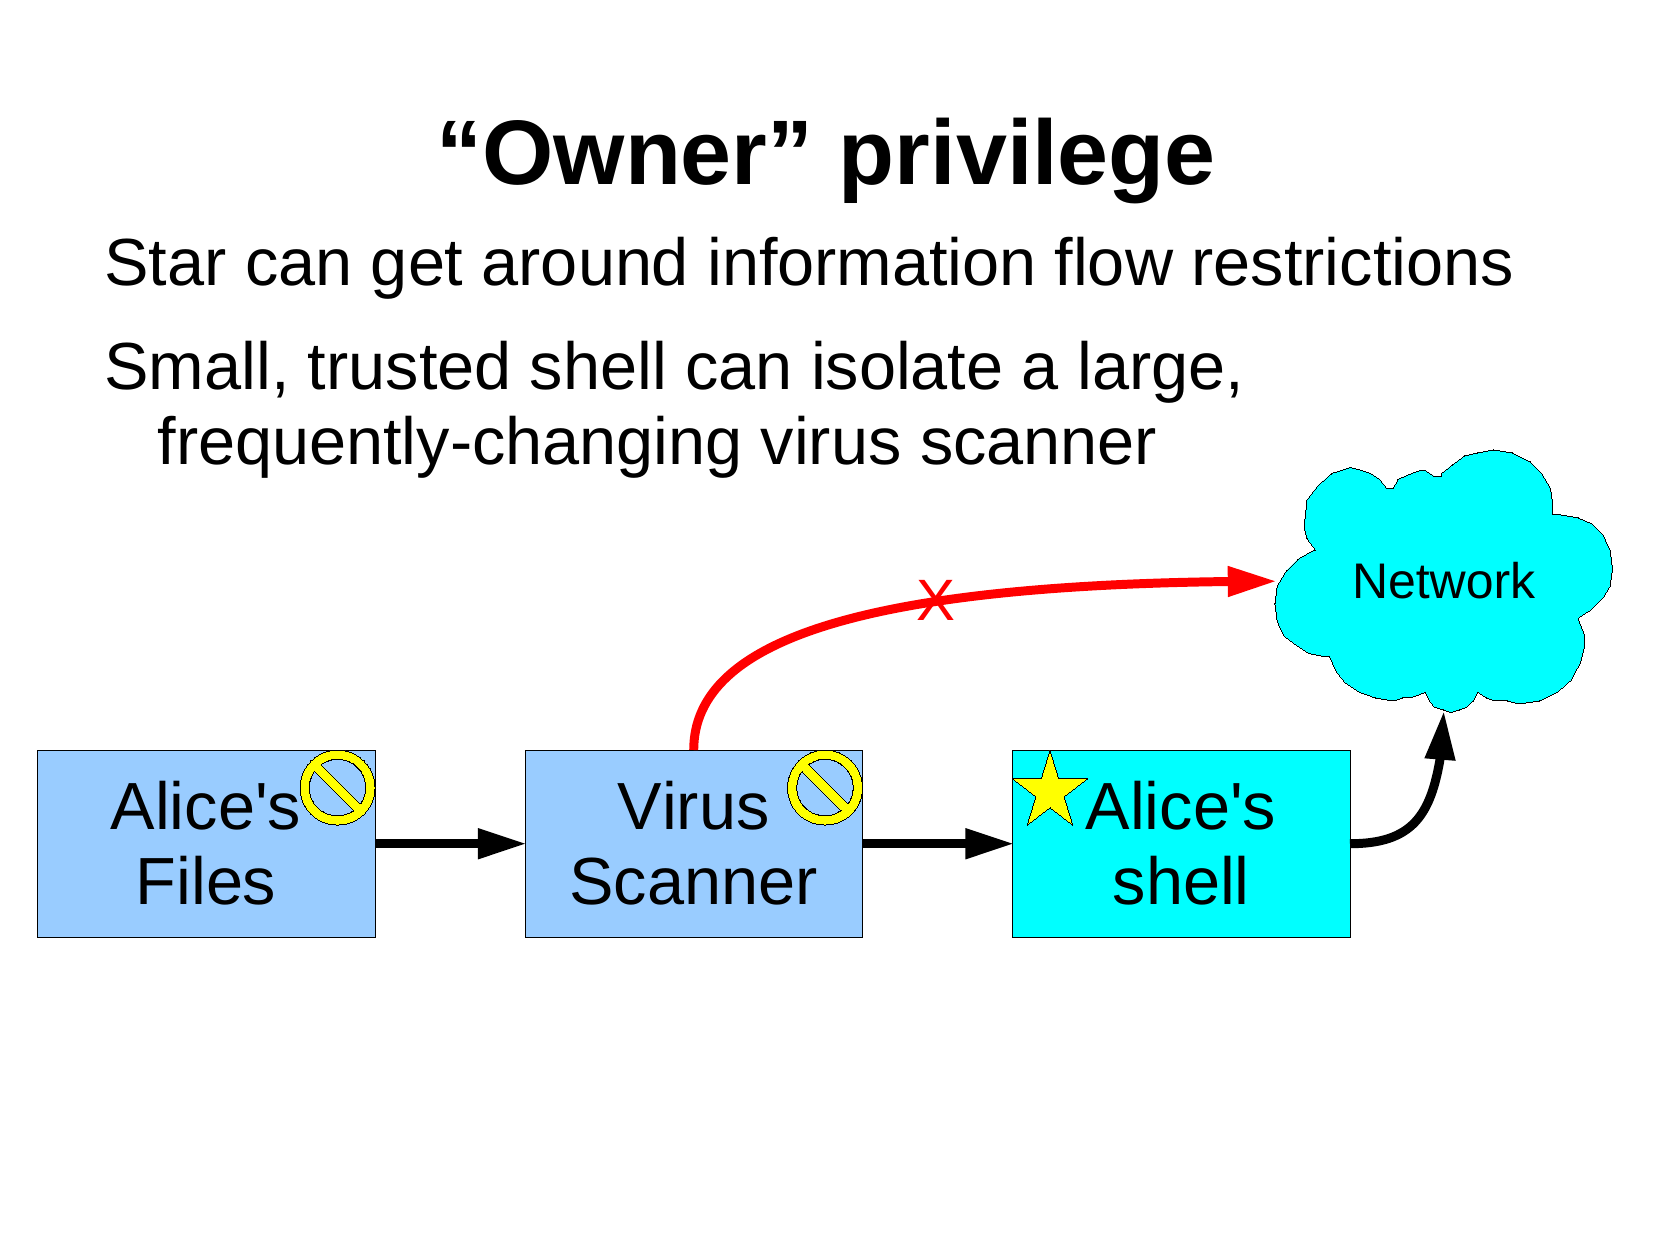

# “Owner” privilege
Star can get around information flow restrictions
Small, trusted shell can isolate a large, frequently-changing virus scanner
Network
Alice's
Files
Virus
Scanner
Alice's
shell